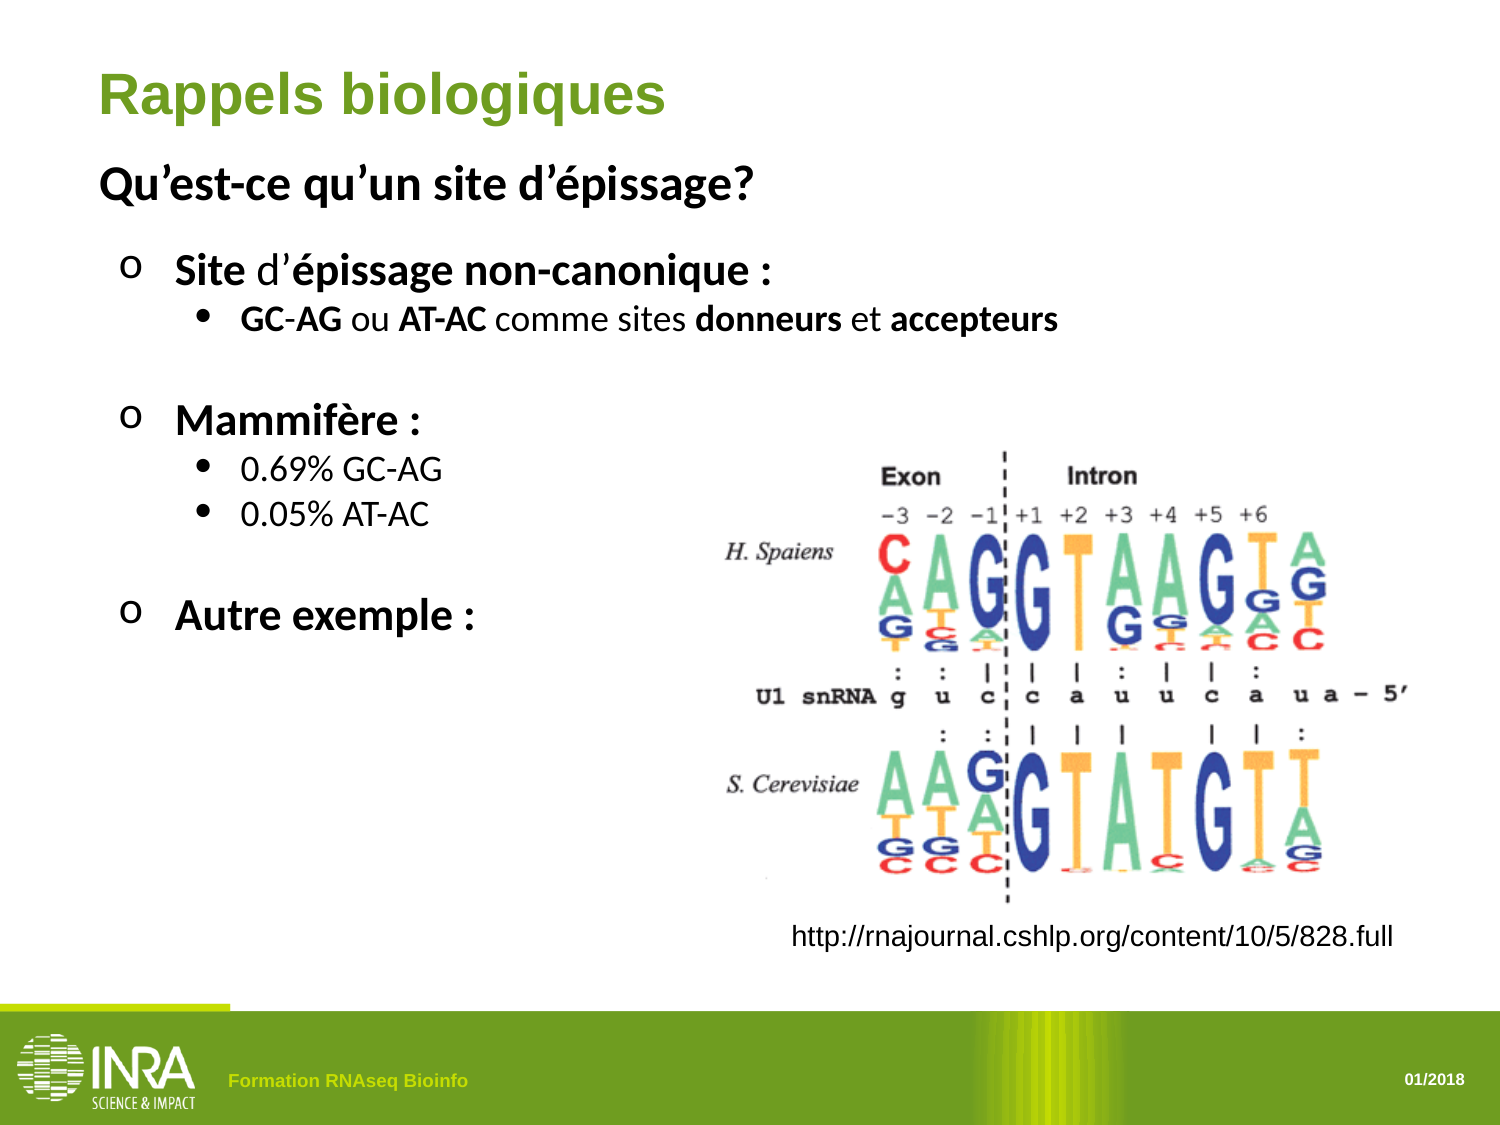

# Rappels biologiques
Qu’est-ce qu’un site d’épissage?
Site d’épissage non-canonique :
GC-AG ou AT-AC comme sites donneurs et accepteurs
Mammifère :
0.69% GC-AG
0.05% AT-AC
Autre exemple :
http://rnajournal.cshlp.org/content/10/5/828.full